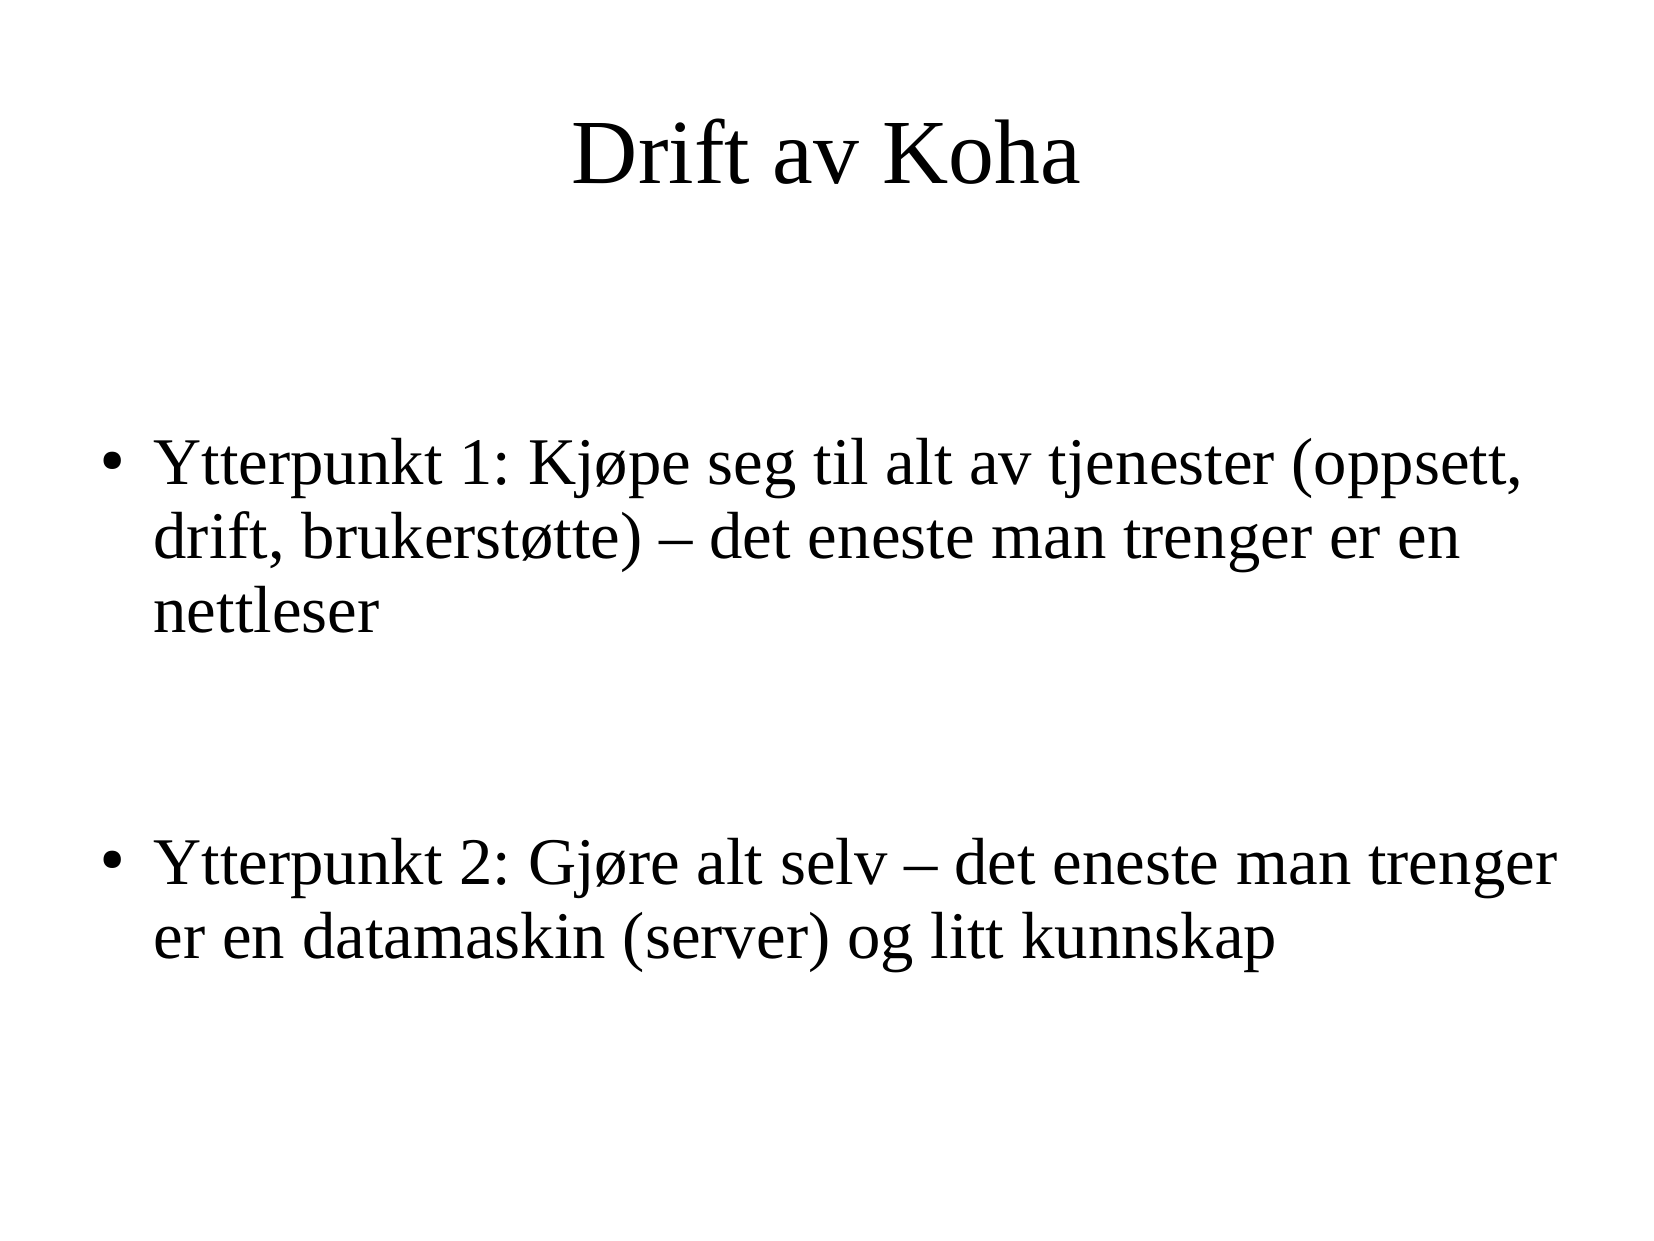

# Drift av Koha
Ytterpunkt 1: Kjøpe seg til alt av tjenester (oppsett, drift, brukerstøtte) – det eneste man trenger er en nettleser
Ytterpunkt 2: Gjøre alt selv – det eneste man trenger er en datamaskin (server) og litt kunnskap